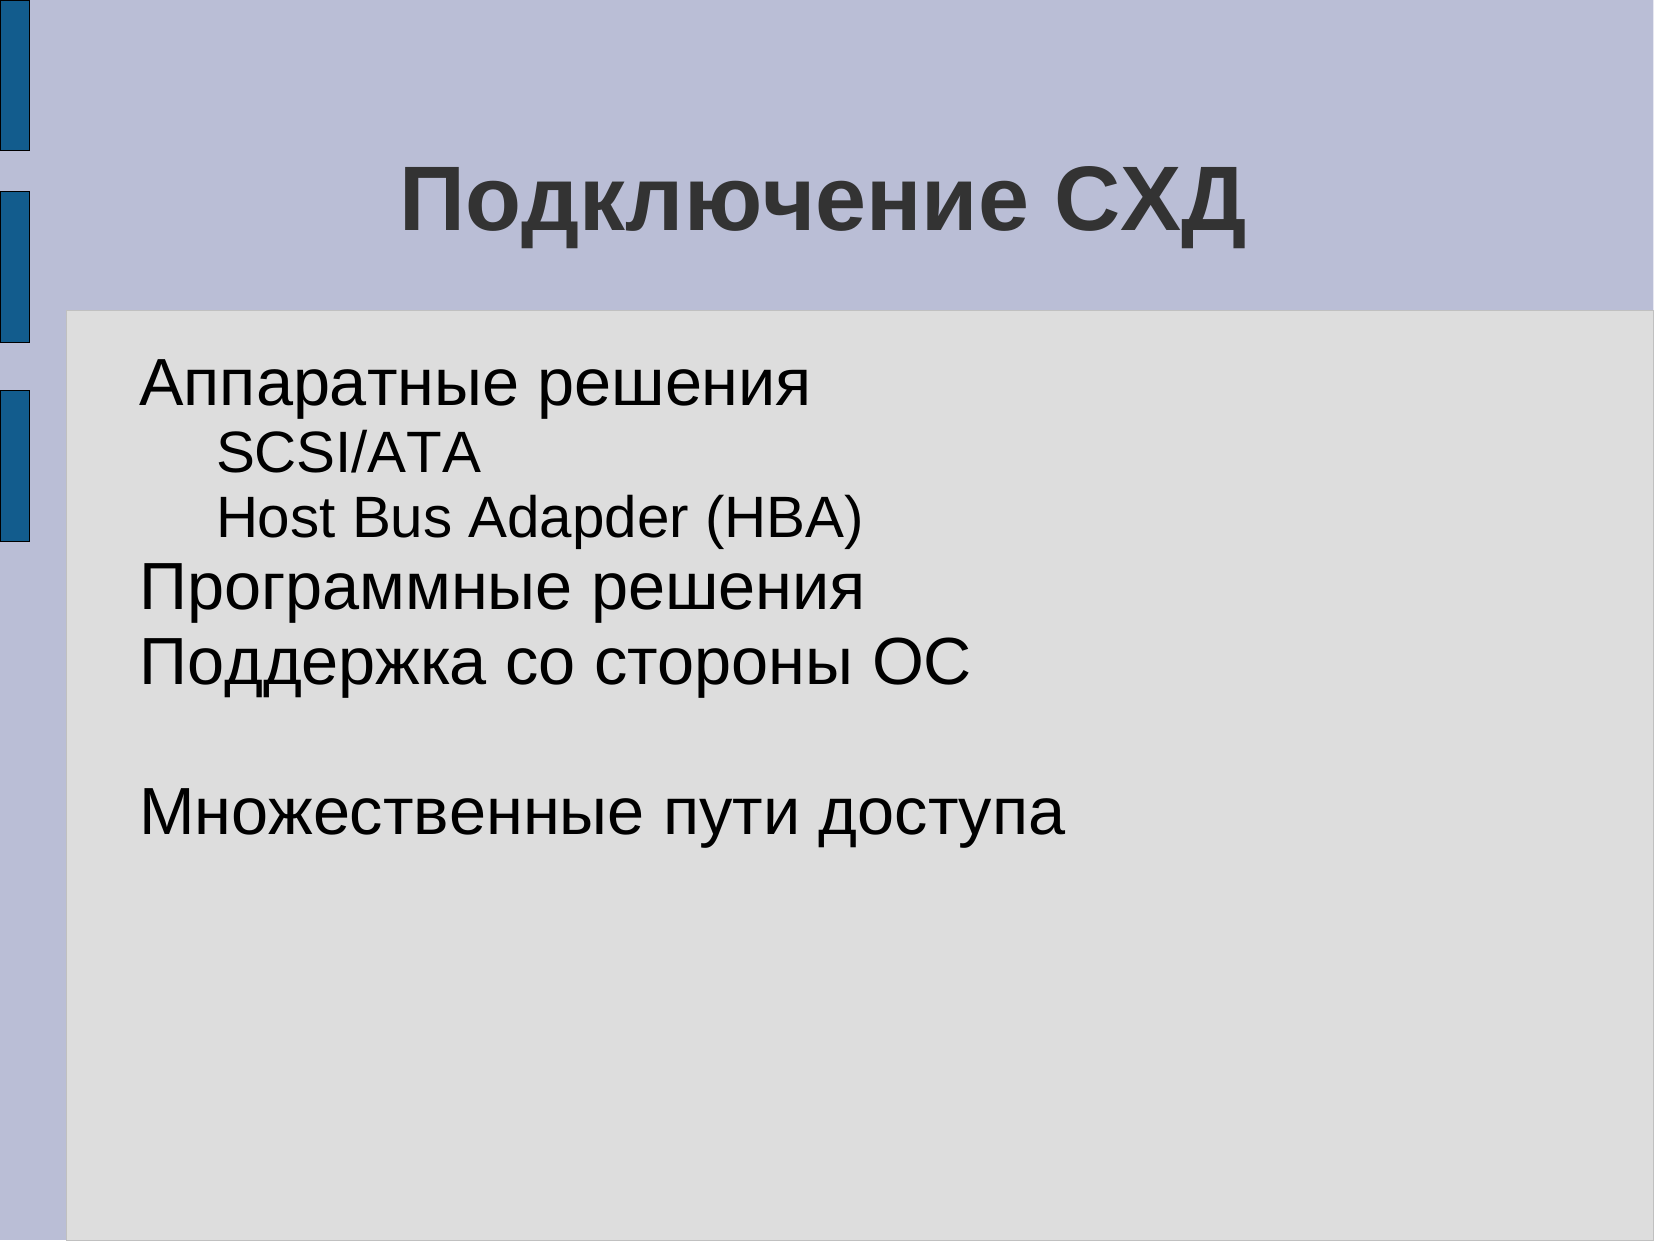

# Подключение СХД
Аппаратные решения
SCSI/ATA
Host Bus Adapder (HBA)
Программные решения
Поддержка со стороны ОС
Множественные пути доступа